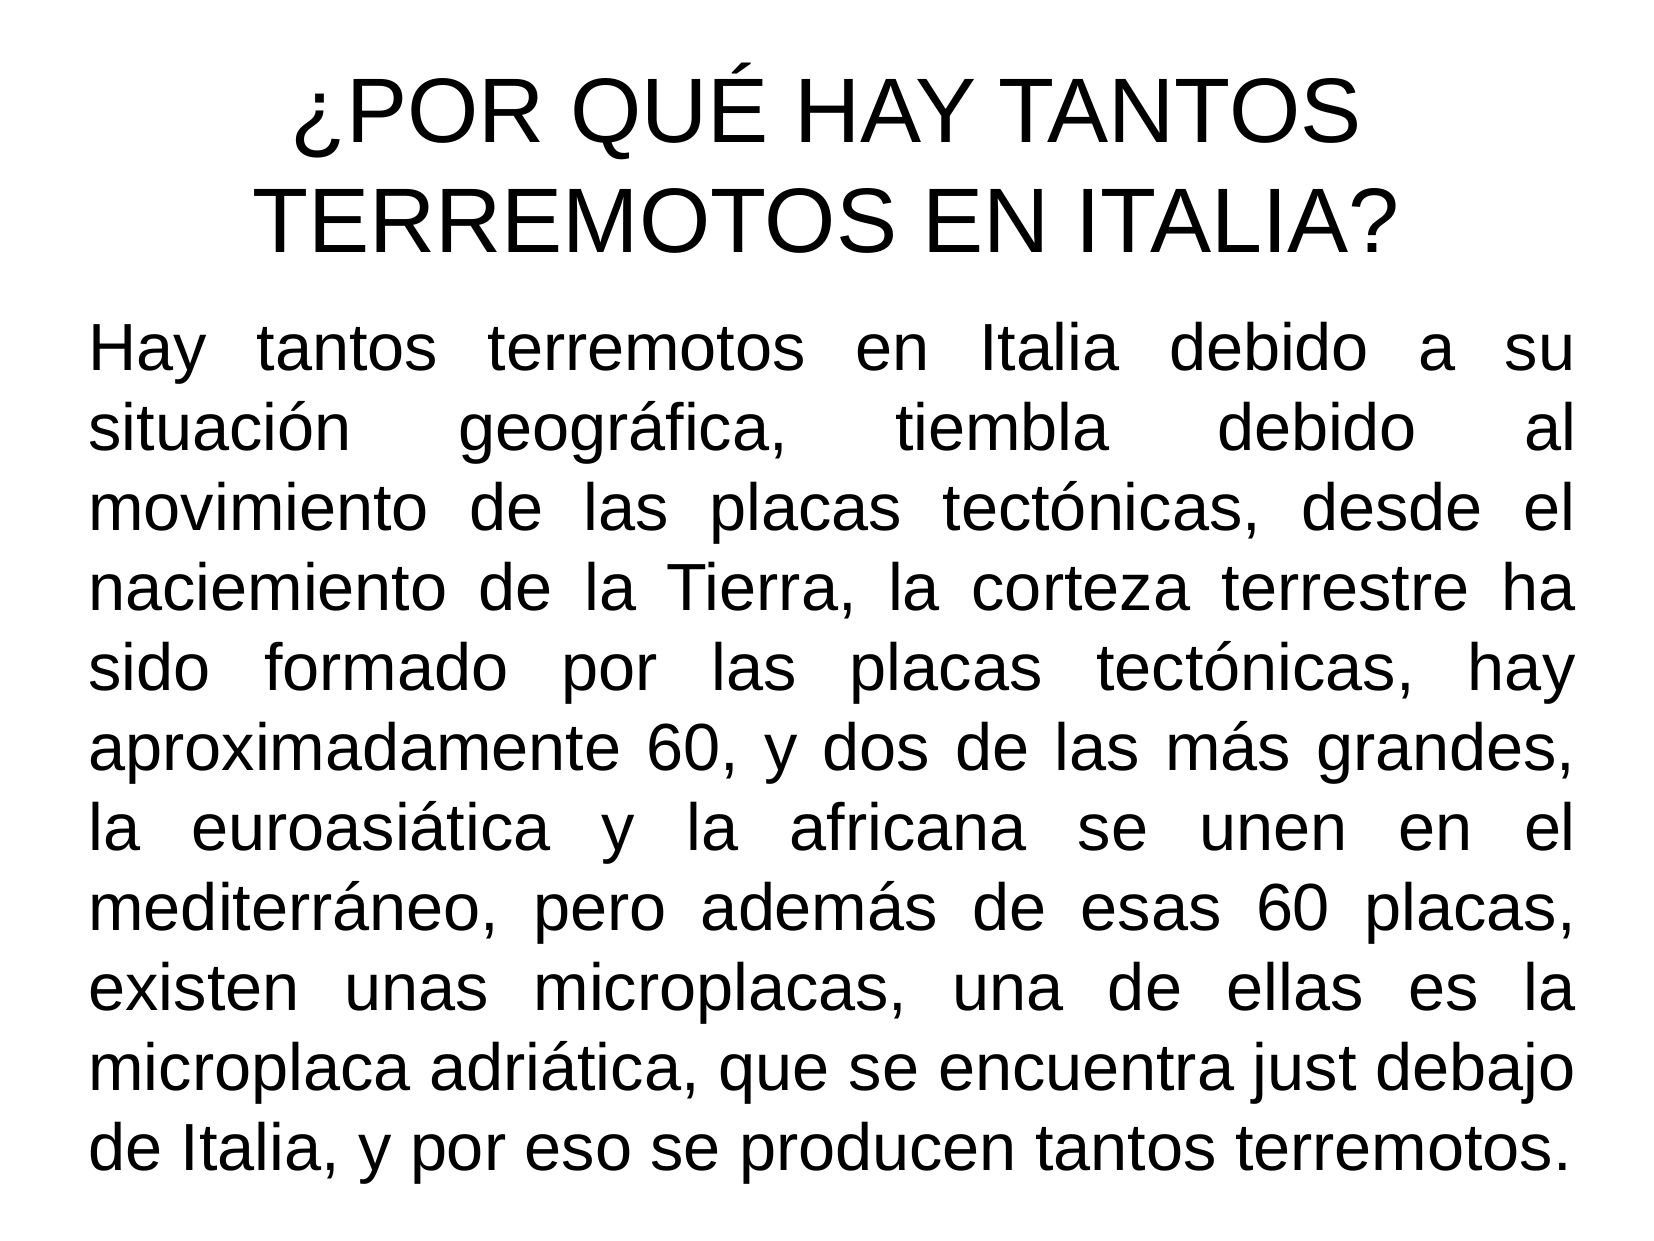

# ¿POR QUÉ HAY TANTOS TERREMOTOS EN ITALIA?
Hay tantos terremotos en Italia debido a su situación geográfica, tiembla debido al movimiento de las placas tectónicas, desde el naciemiento de la Tierra, la corteza terrestre ha sido formado por las placas tectónicas, hay aproximadamente 60, y dos de las más grandes, la euroasiática y la africana se unen en el mediterráneo, pero además de esas 60 placas, existen unas microplacas, una de ellas es la microplaca adriática, que se encuentra just debajo de Italia, y por eso se producen tantos terremotos.